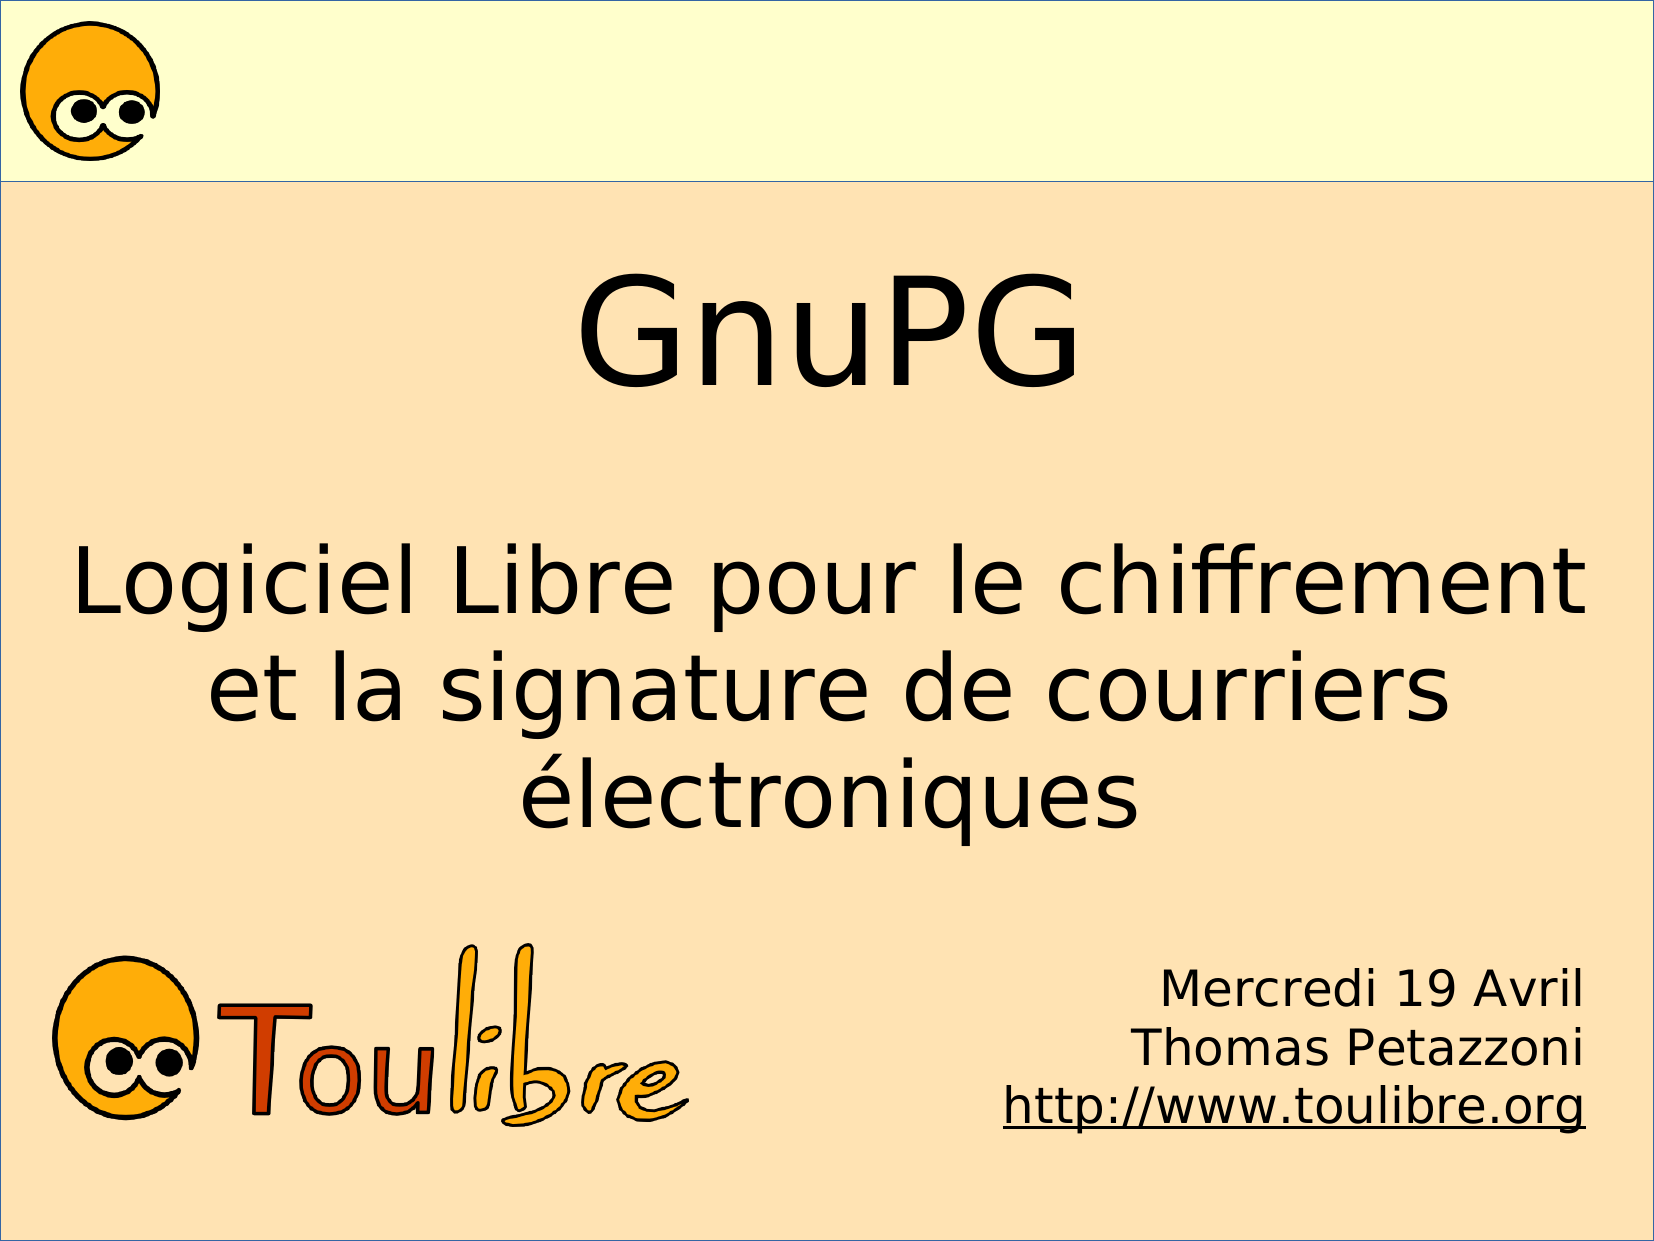

GnuPG
Logiciel Libre pour le chiffrement et la signature de courriers électroniques
Mercredi 19 Avril
Thomas Petazzoni
http://www.toulibre.org